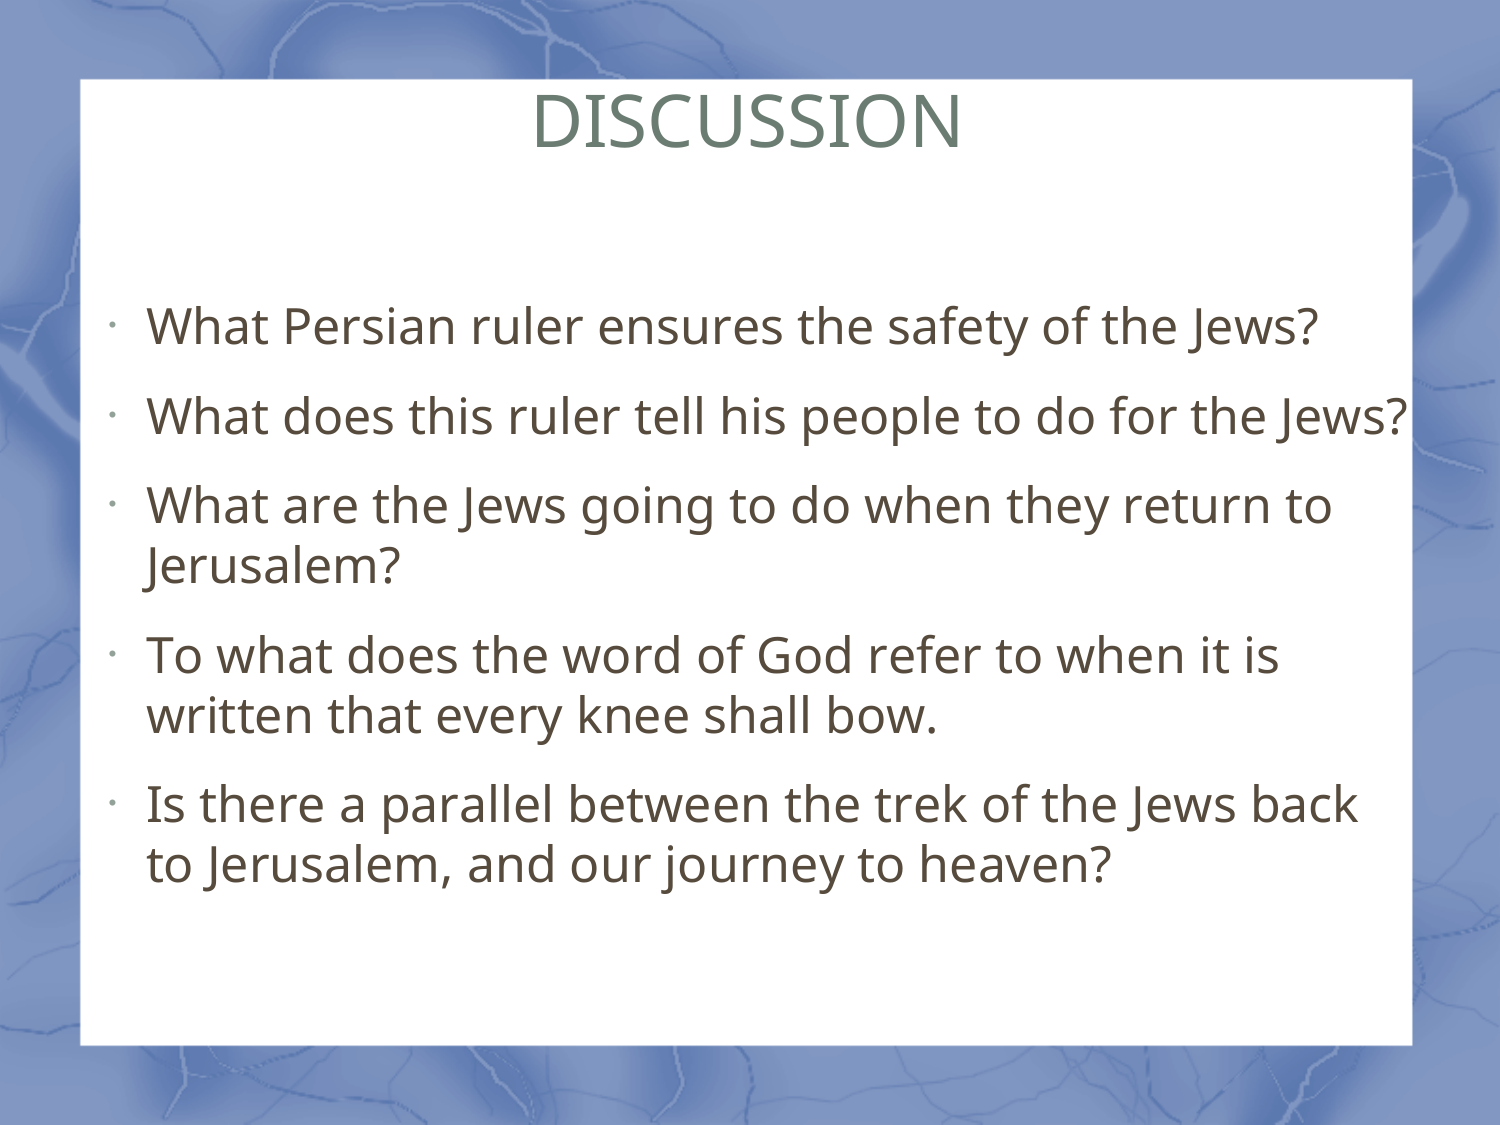

# DISCUSSION
What Persian ruler ensures the safety of the Jews?
What does this ruler tell his people to do for the Jews?
What are the Jews going to do when they return to Jerusalem?
To what does the word of God refer to when it is written that every knee shall bow.
Is there a parallel between the trek of the Jews back to Jerusalem, and our journey to heaven?